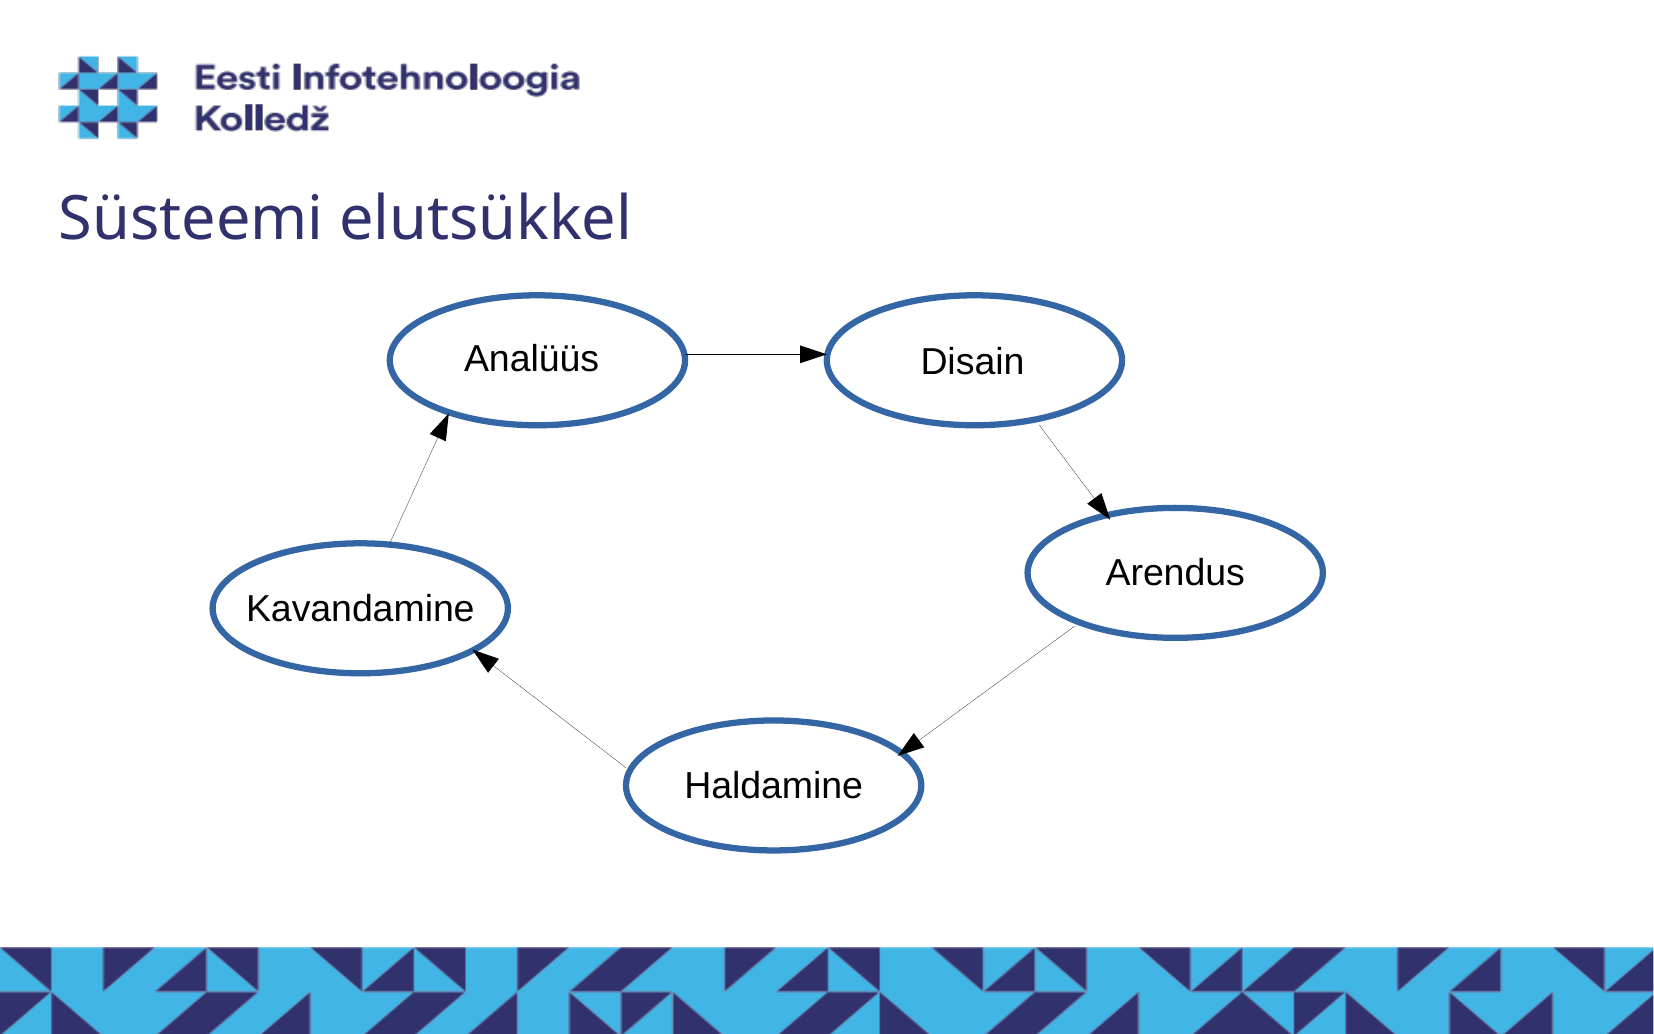

# Süsteemi elutsükkel
Analüüs
Disain
Arendus
Kavandamine
Haldamine